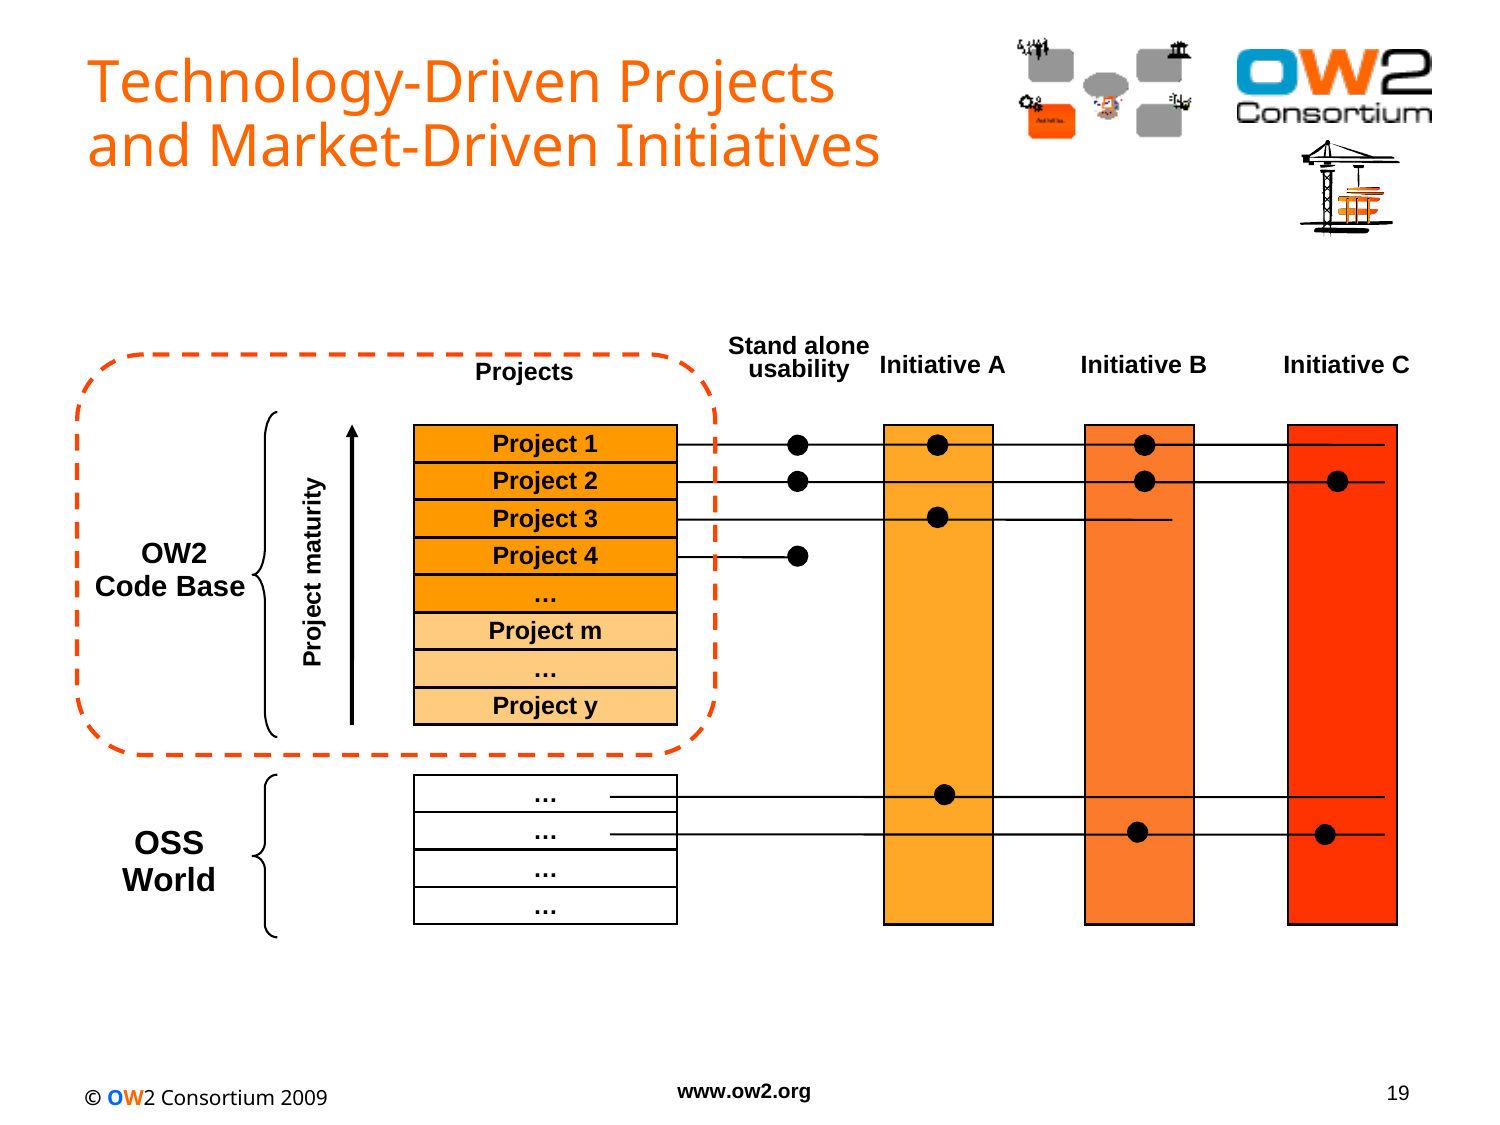

Technology-Driven Projects
and Market-Driven Initiatives
Stand alone
usability
Initiative A
Initiative B
Initiative C
Projects
Project 1
Project 2
Project 3
Project 4
…
Project m
…
Project y
Project maturity
OW2
Code Base
…
…
OSS
World
…
…
19